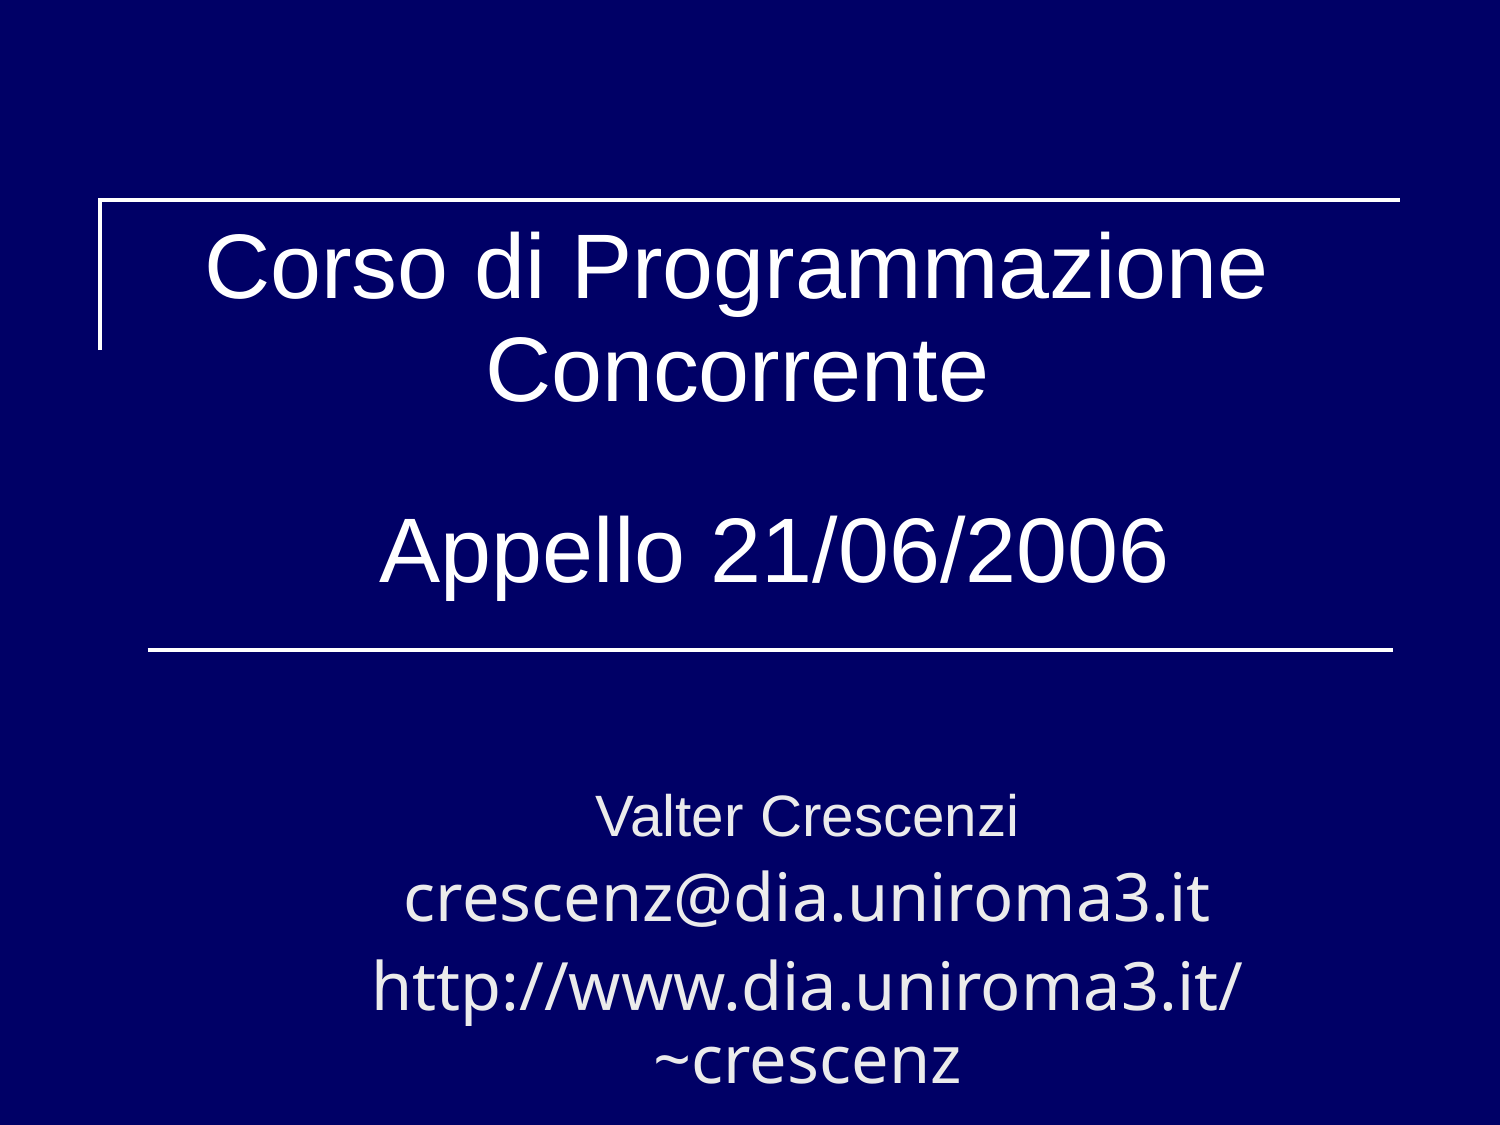

# Appello 21/06/2006
Valter Crescenzi
crescenz@dia.uniroma3.it
http://www.dia.uniroma3.it/~crescenz